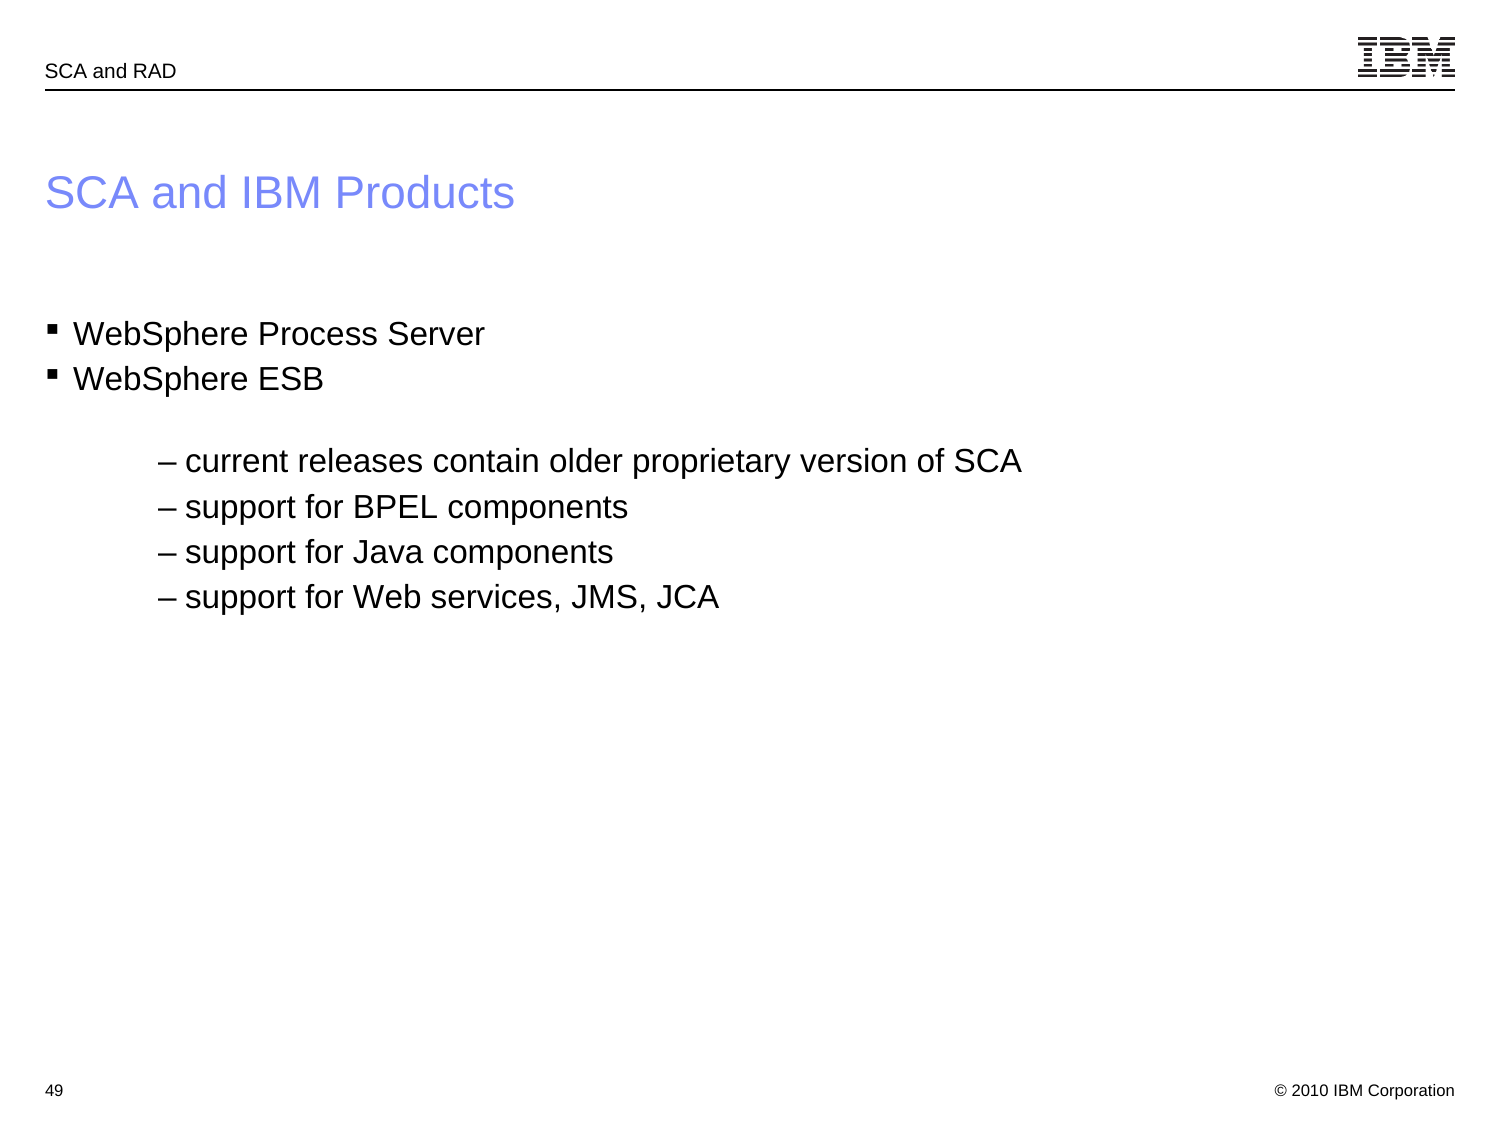

# SCA and IBM Products
WebSphere Process Server
WebSphere ESB
current releases contain older proprietary version of SCA
support for BPEL components
support for Java components
support for Web services, JMS, JCA
49